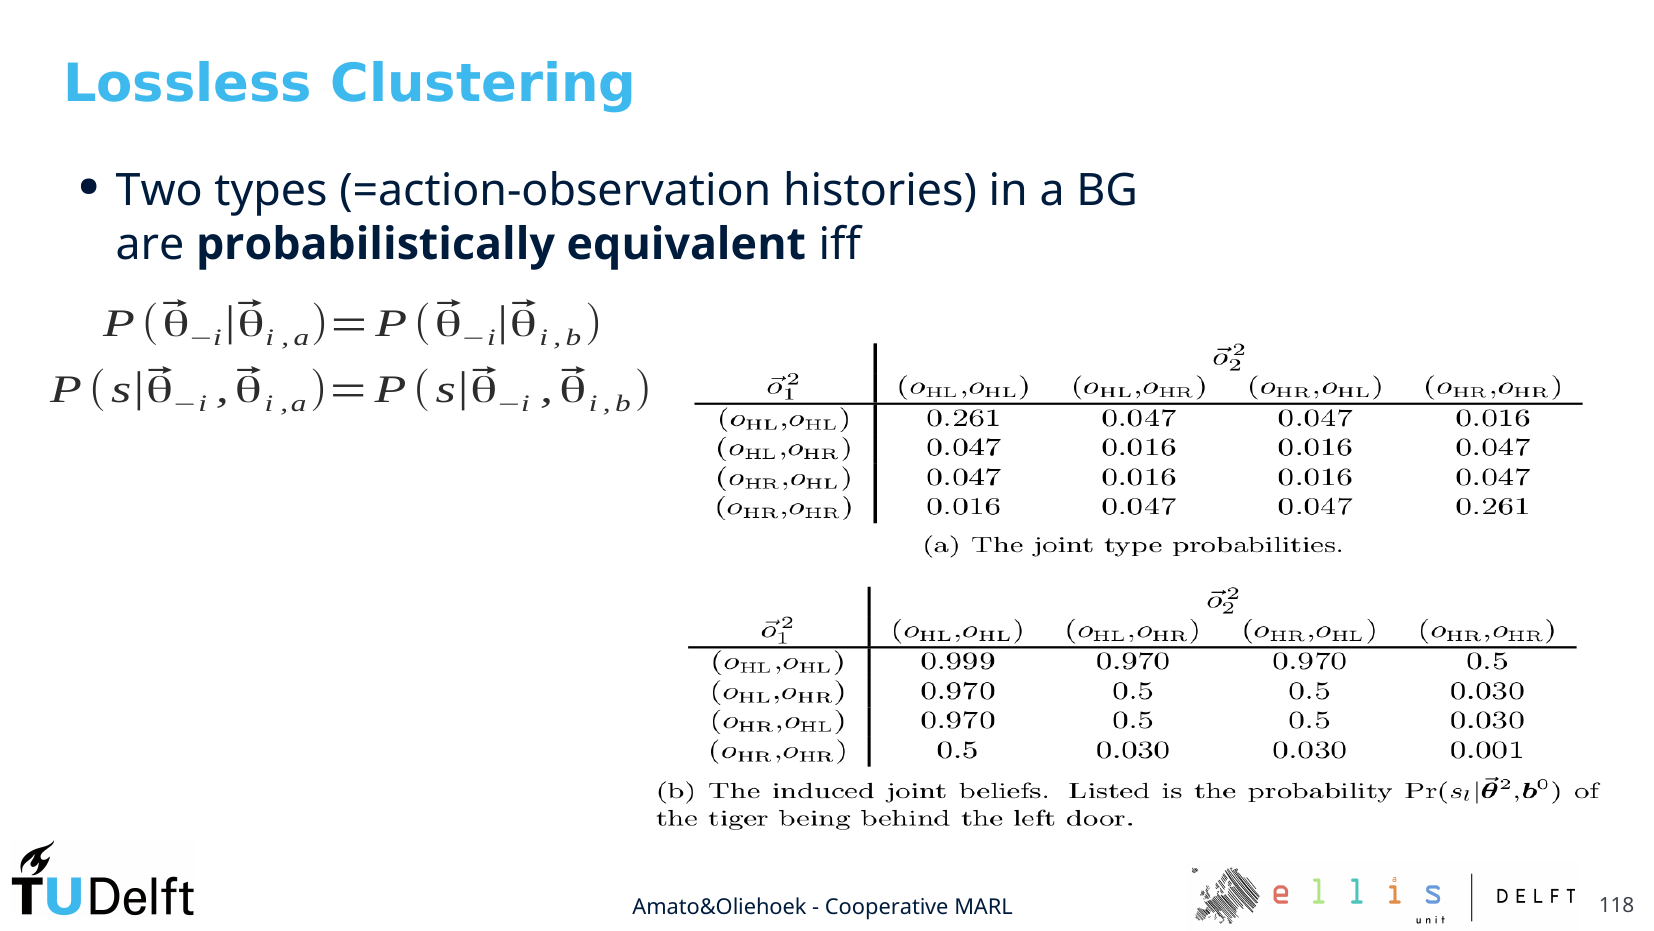

# Lossless Clustering
Two types (=action-observation histories) in a BG
are probabilistically equivalent iff
Amato&Oliehoek - Cooperative MARL